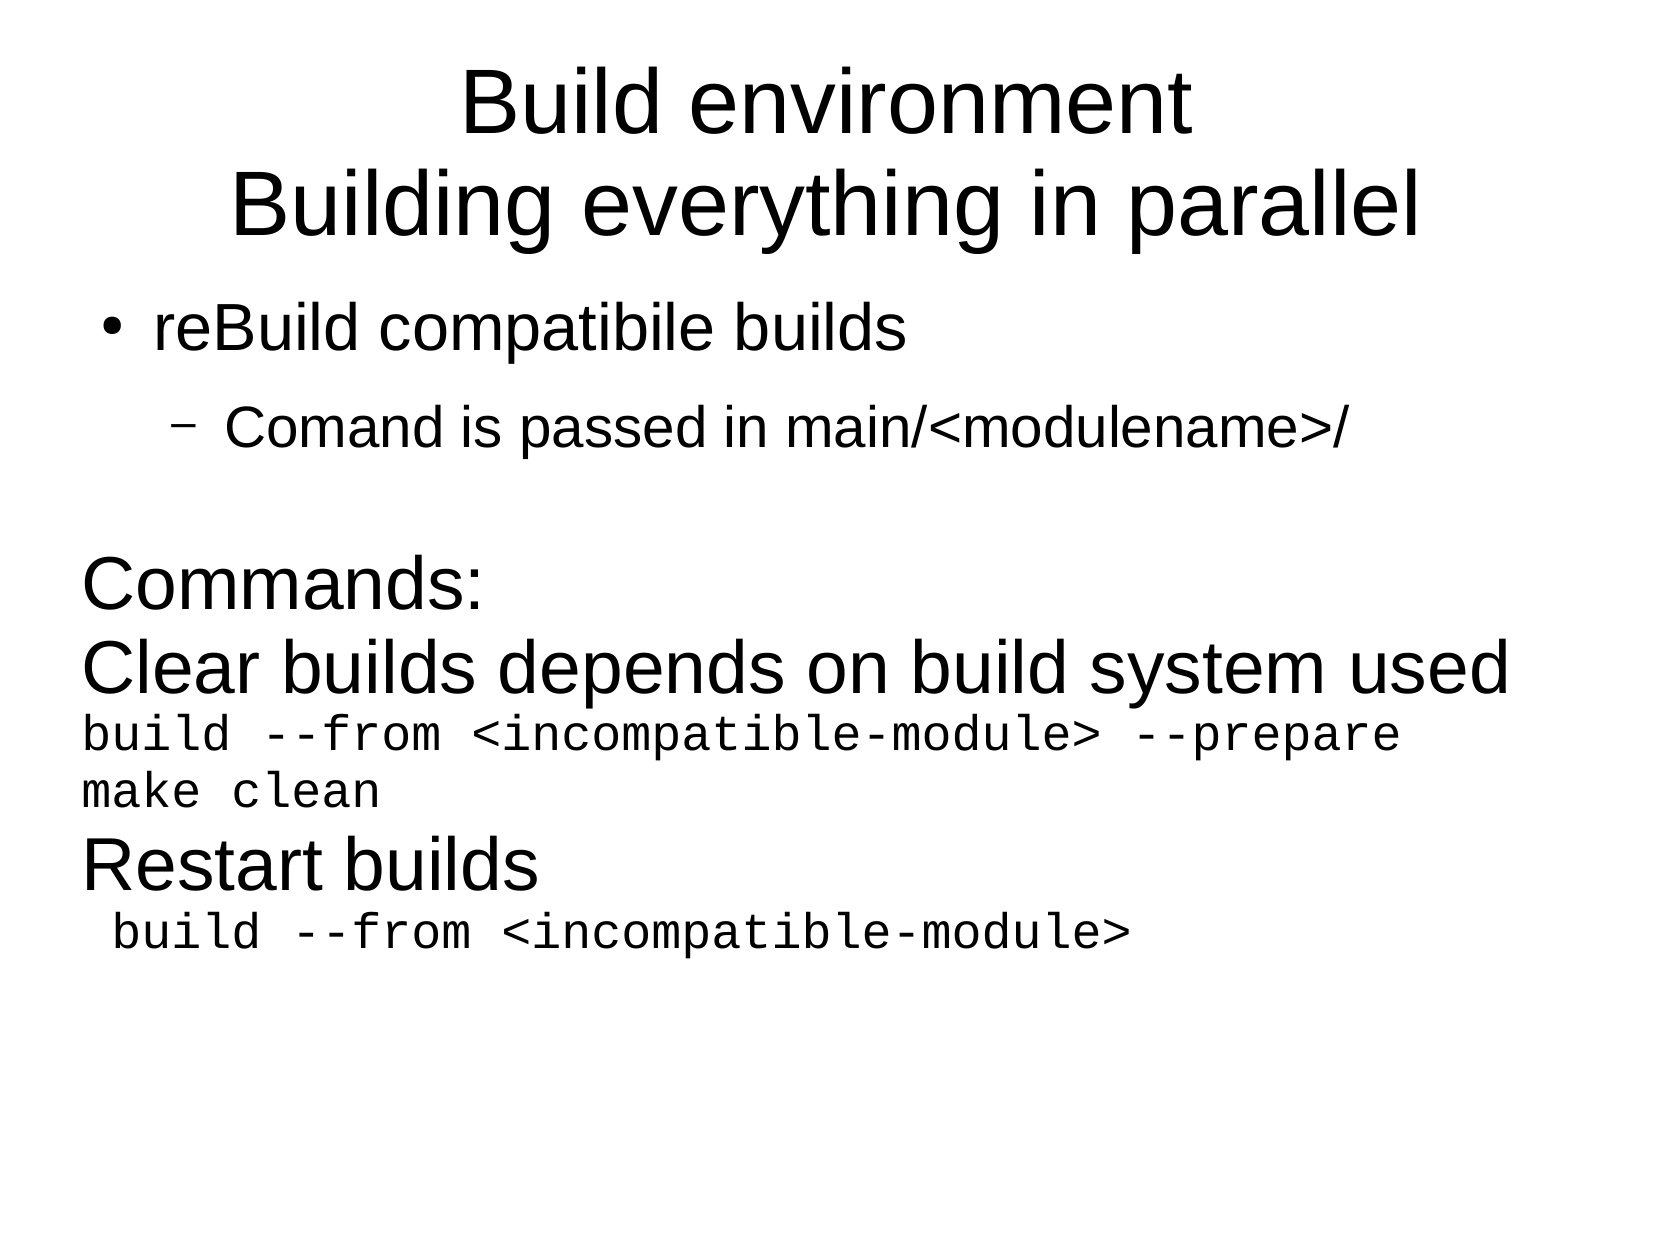

# Build environment Building everything in parallel
reBuild compatibile builds
Comand is passed in main/<modulename>/
Commands:
Clear builds depends on build system used
build --from <incompatible-module> --prepare
make clean
Restart builds
 build --from <incompatible-module>